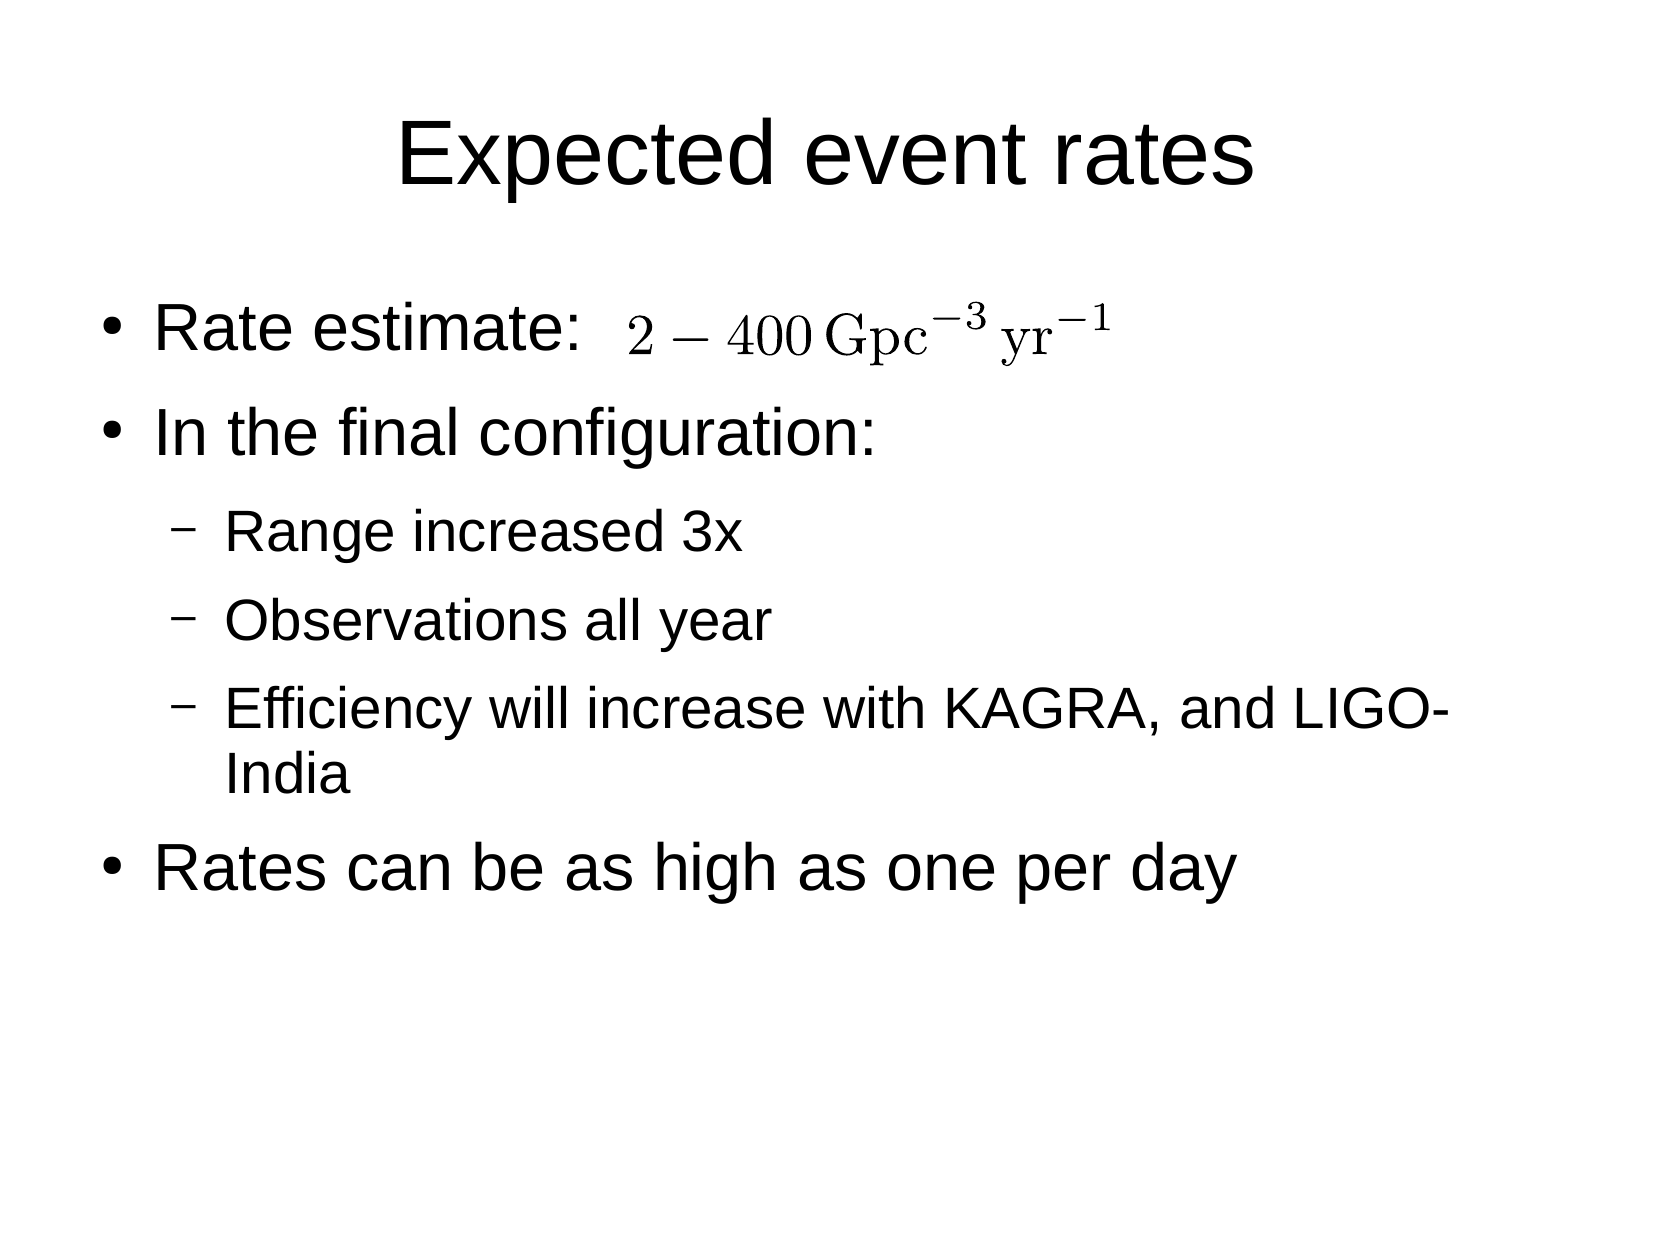

# Expected event rates
Rate estimate:
In the final configuration:
Range increased 3x
Observations all year
Efficiency will increase with KAGRA, and LIGO-India
Rates can be as high as one per day